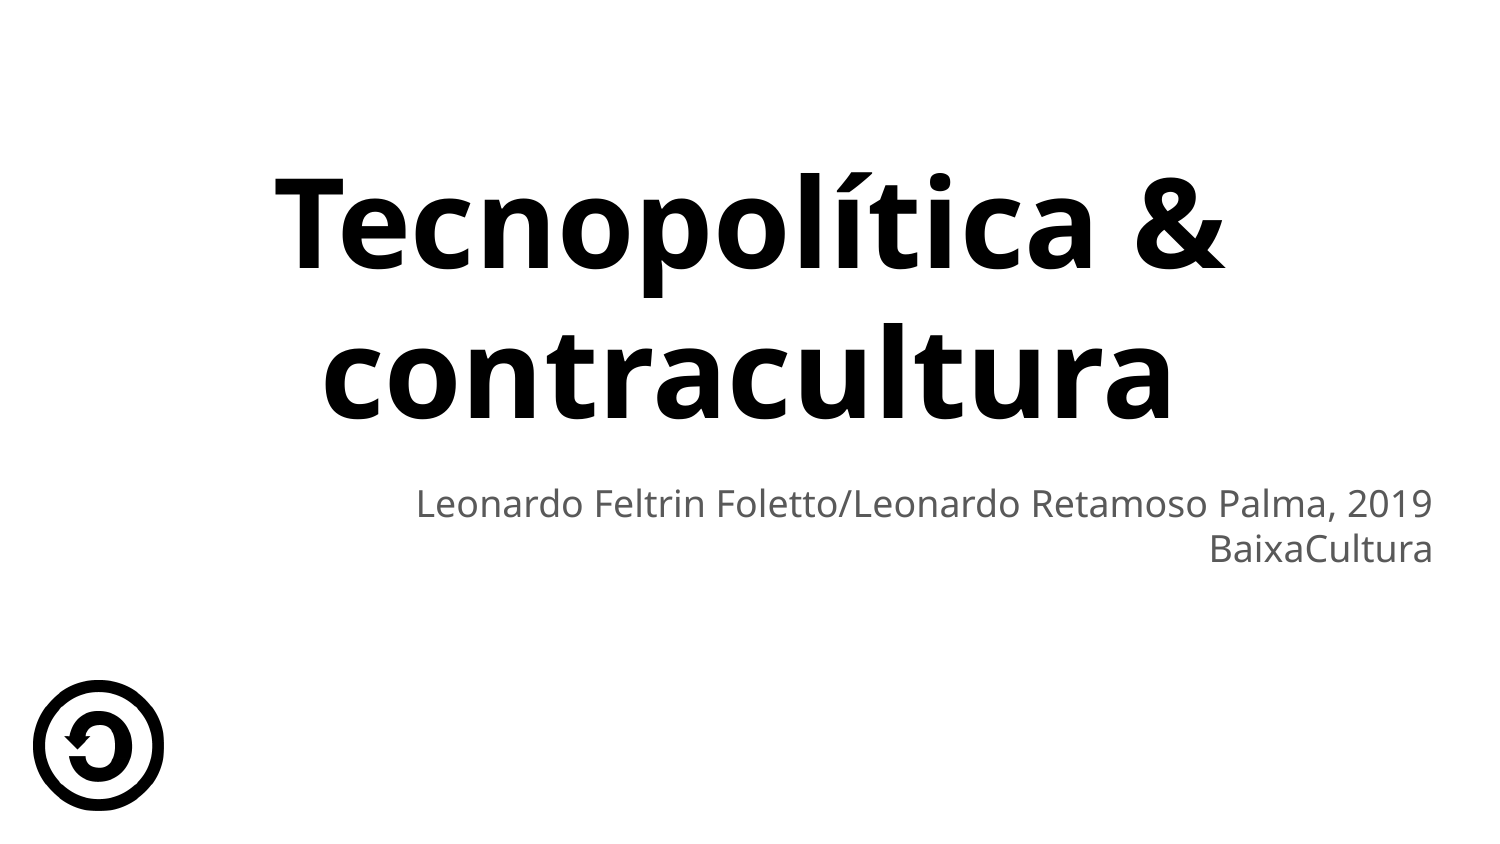

# Tecnopolítica & contracultura
Leonardo Feltrin Foletto/Leonardo Retamoso Palma, 2019
BaixaCultura